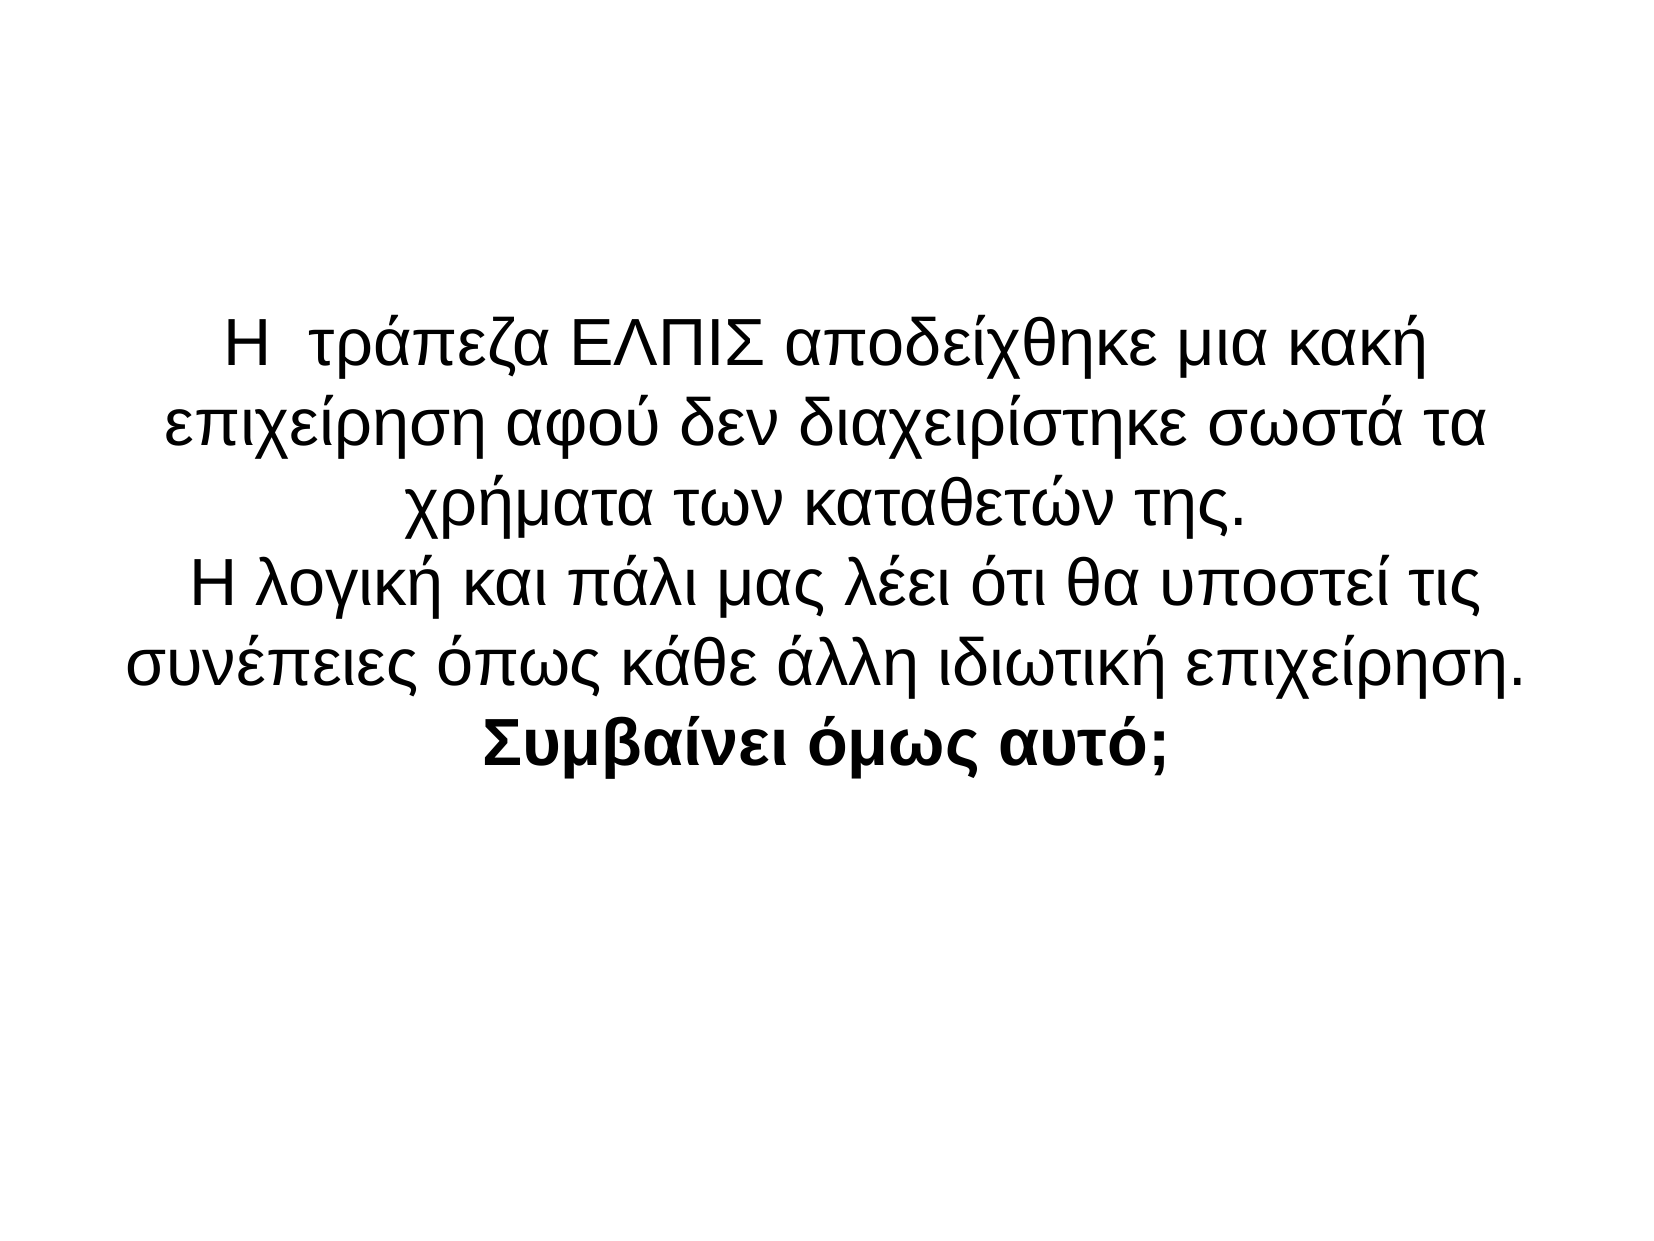

Η τράπεζα ΕΛΠΙΣ αποδείχθηκε μια κακή επιχείρηση αφού δεν διαχειρίστηκε σωστά τα χρήματα των καταθετών της.
 Η λογική και πάλι μας λέει ότι θα υποστεί τις συνέπειες όπως κάθε άλλη ιδιωτική επιχείρηση. Συμβαίνει όμως αυτό;